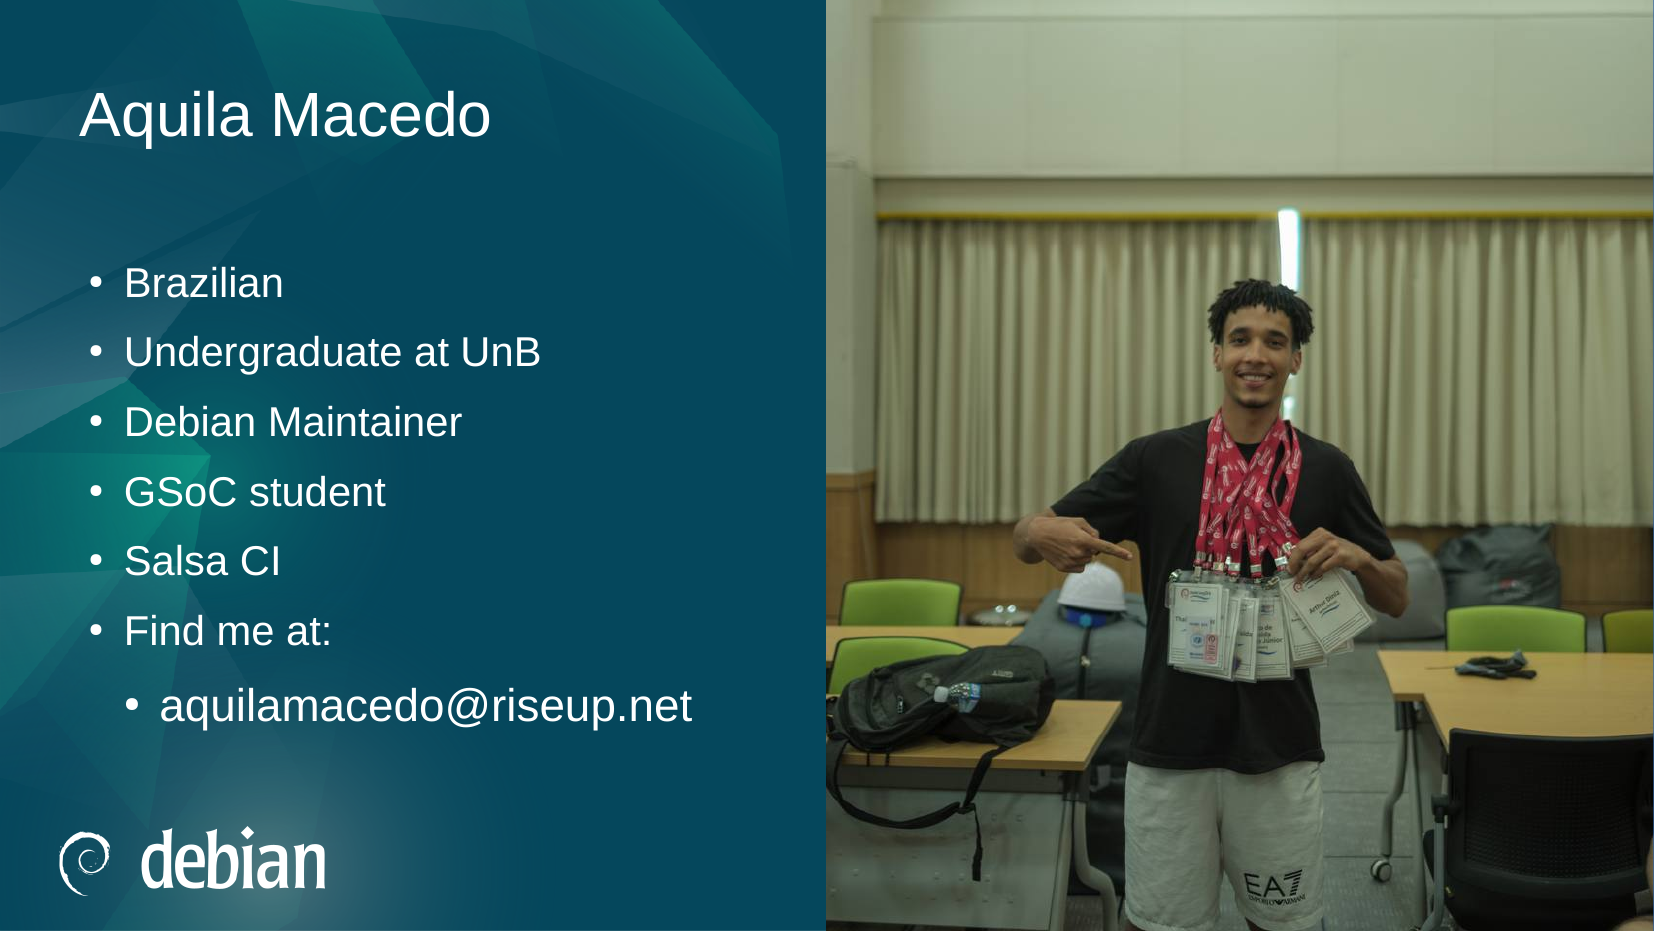

Aquila Macedo
# Brazilian
Undergraduate at UnB
Debian Maintainer
GSoC student
Salsa CI
Find me at:
aquilamacedo@riseup.net